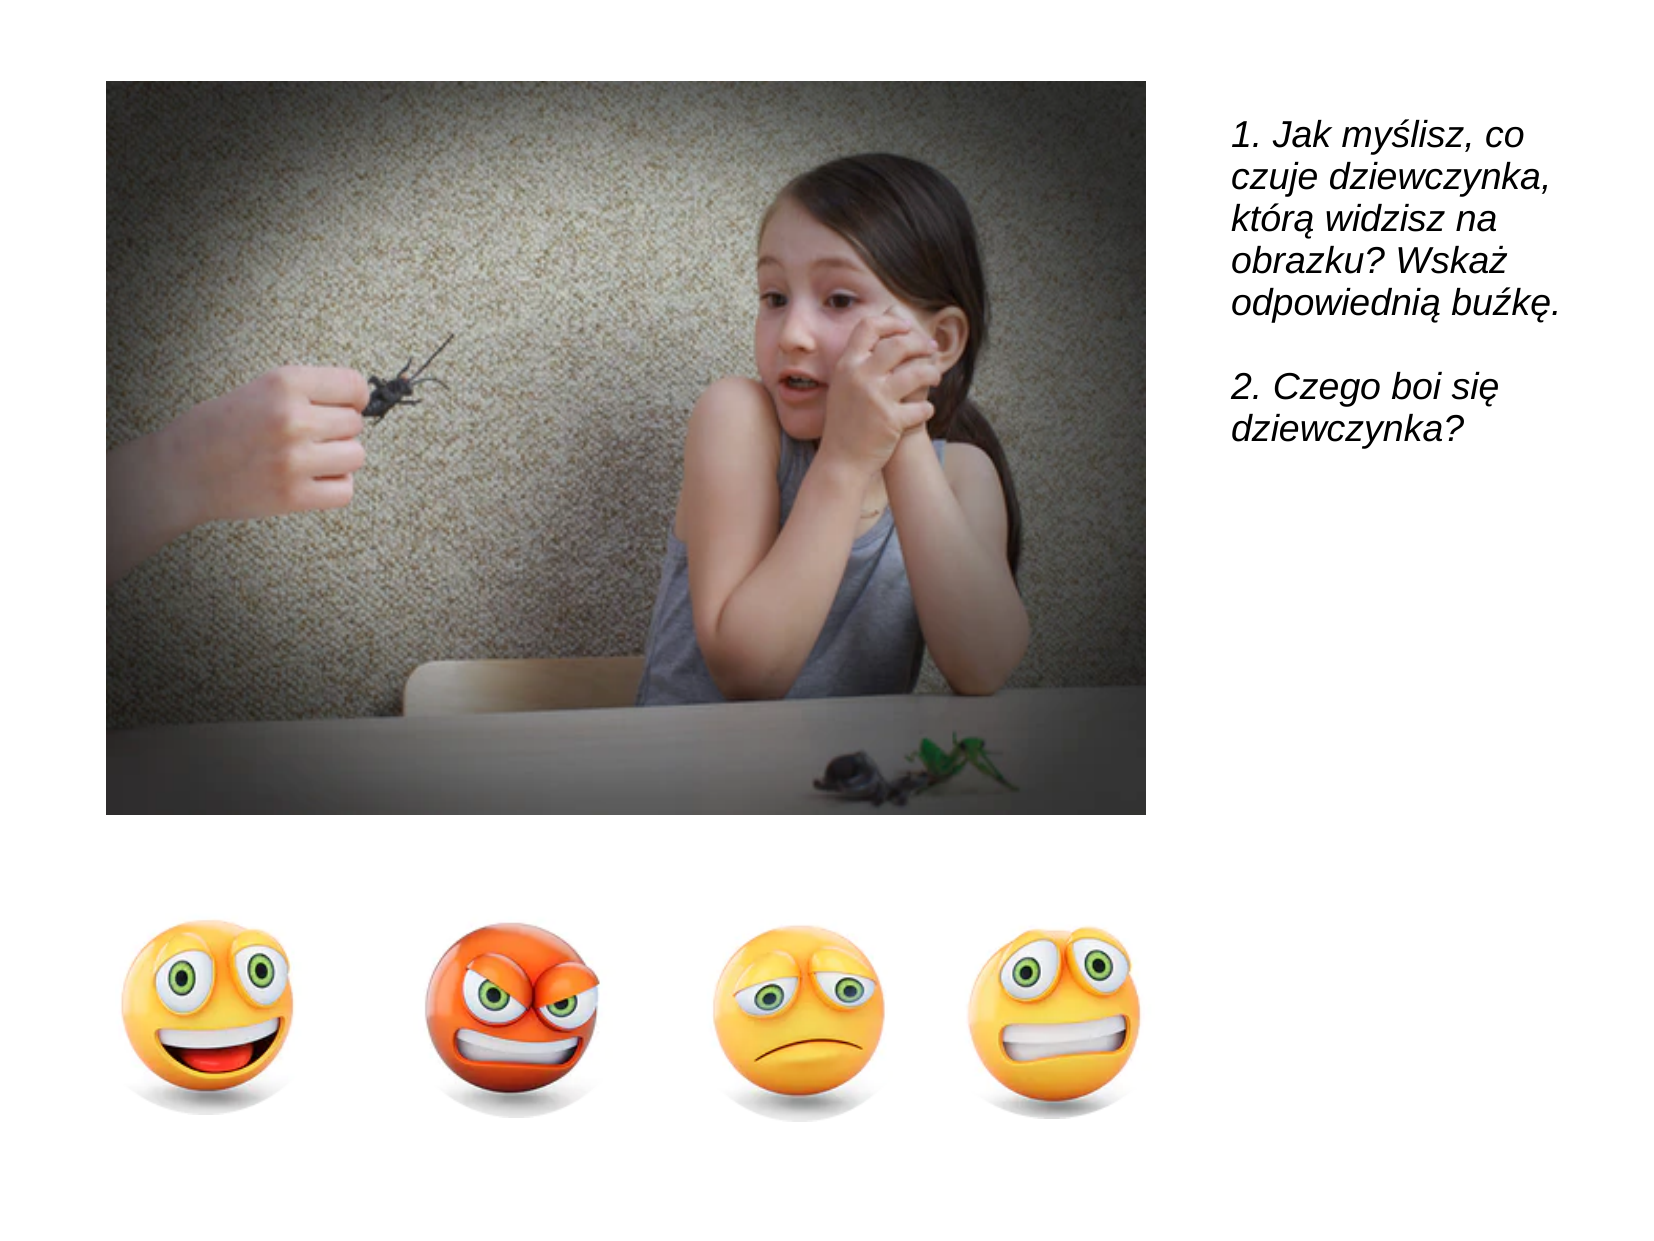

1. Jak myślisz, co czuje dziewczynka, którą widzisz na obrazku? Wskaż odpowiednią buźkę.
2. Czego boi się dziewczynka?